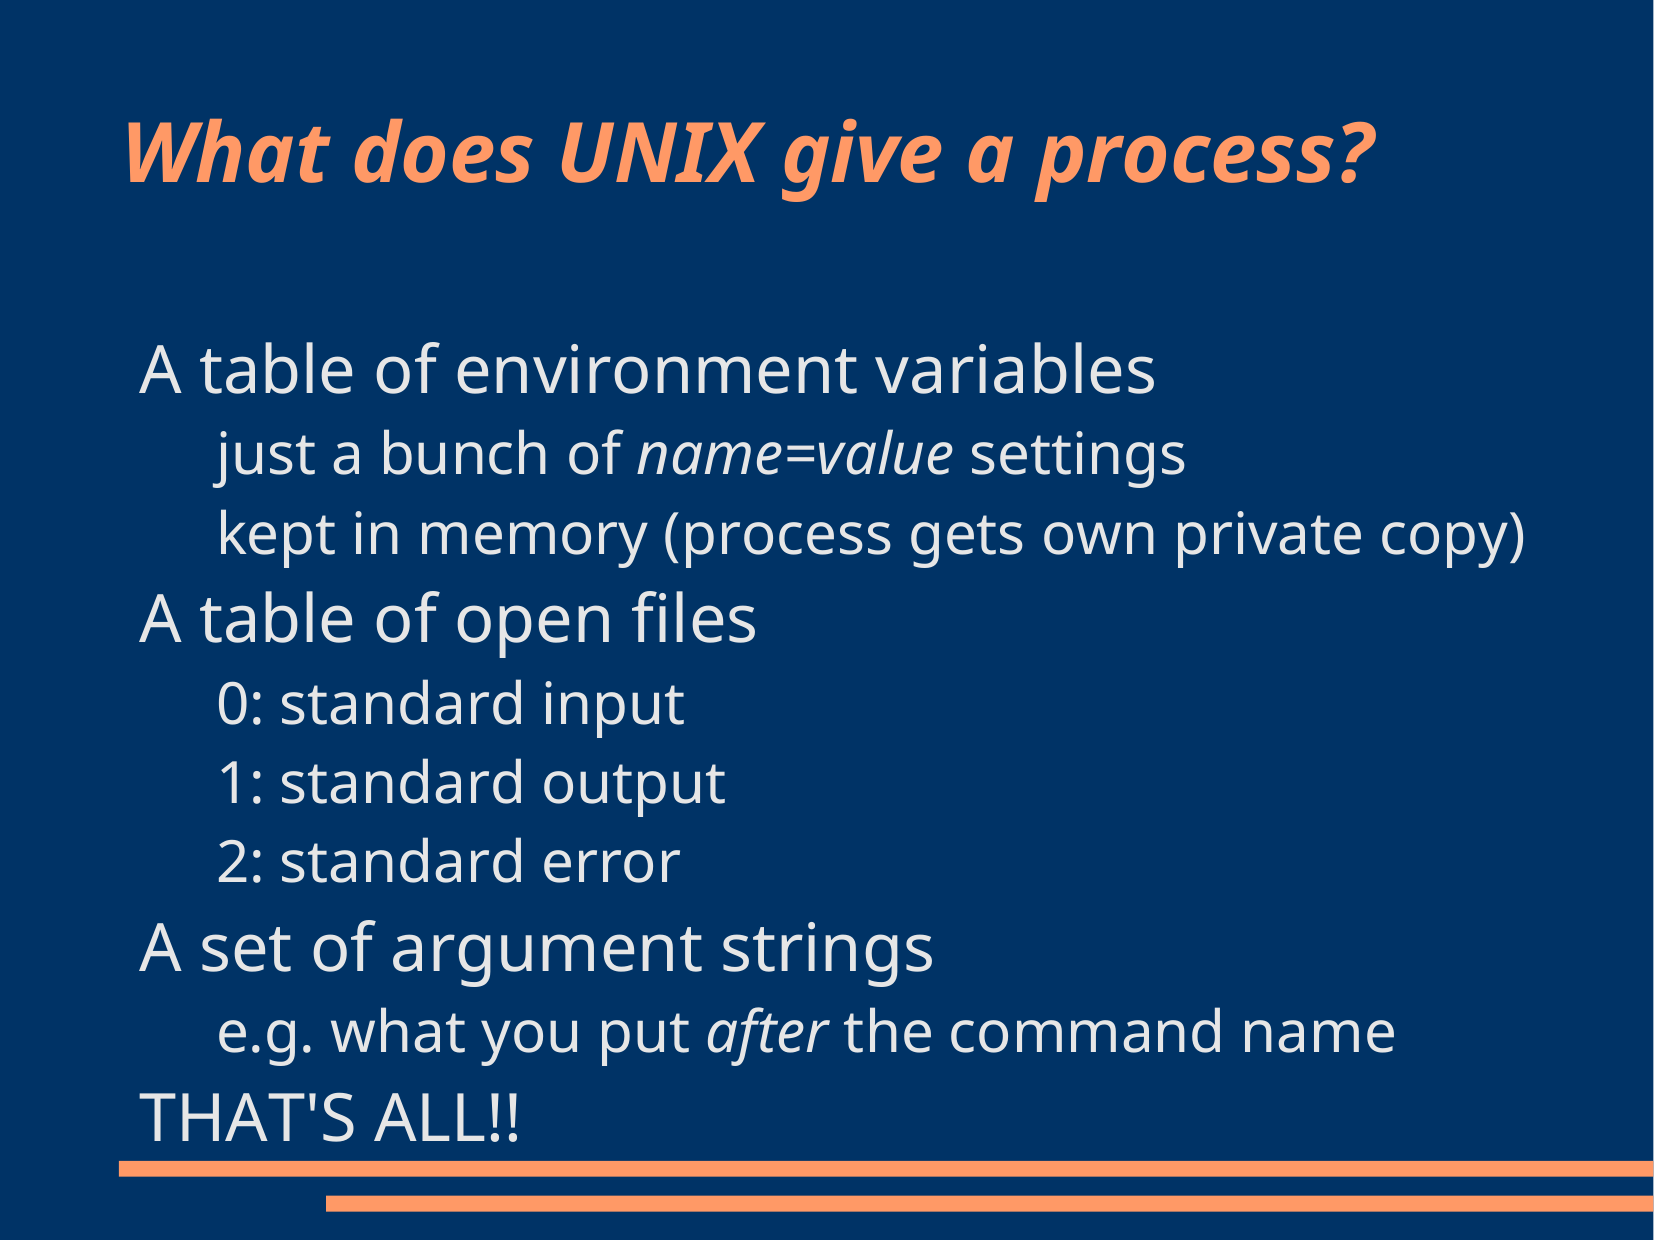

# What does UNIX give a process?
A table of environment variables
just a bunch of name=value settings
kept in memory (process gets own private copy)
A table of open files
0: standard input
1: standard output
2: standard error
A set of argument strings
e.g. what you put after the command name
THAT'S ALL!!